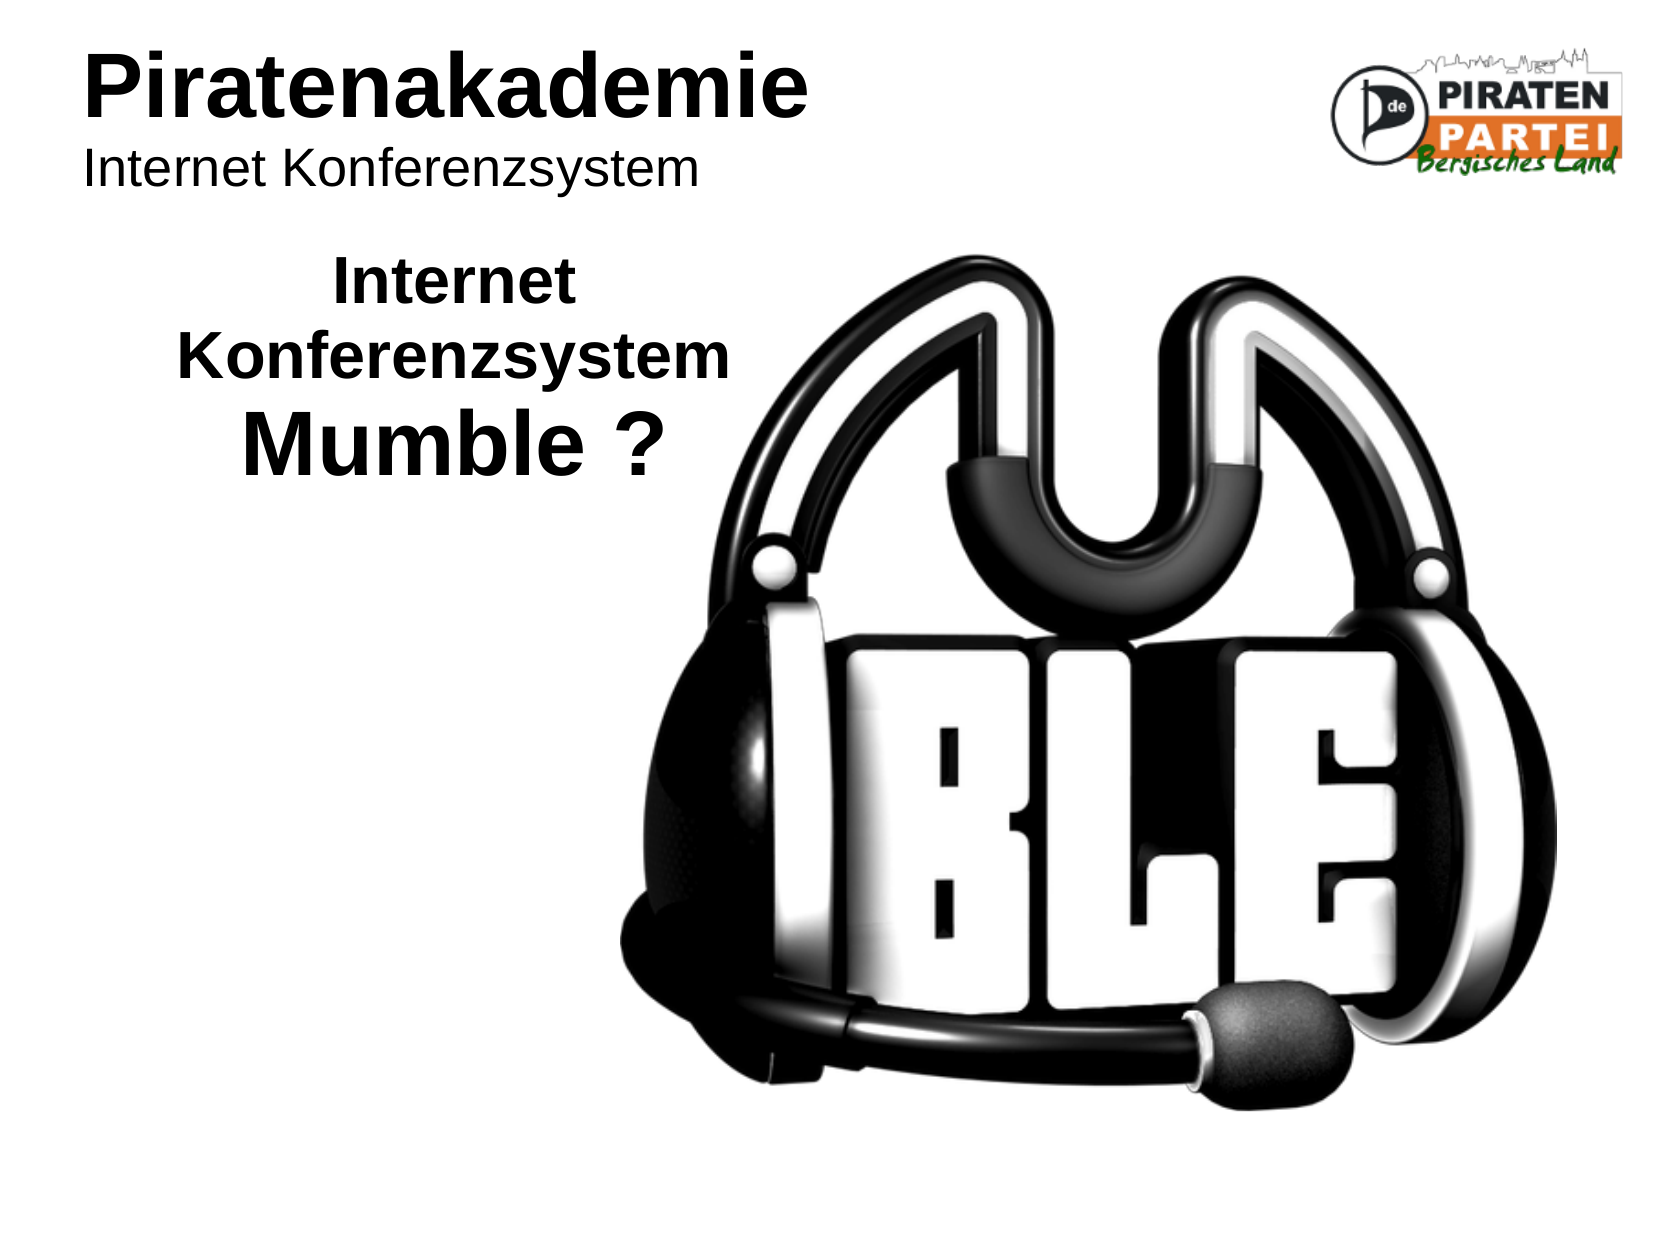

# Piratenakademie Internet Konferenzsystem
Internet Konferenzsystem
Mumble ?